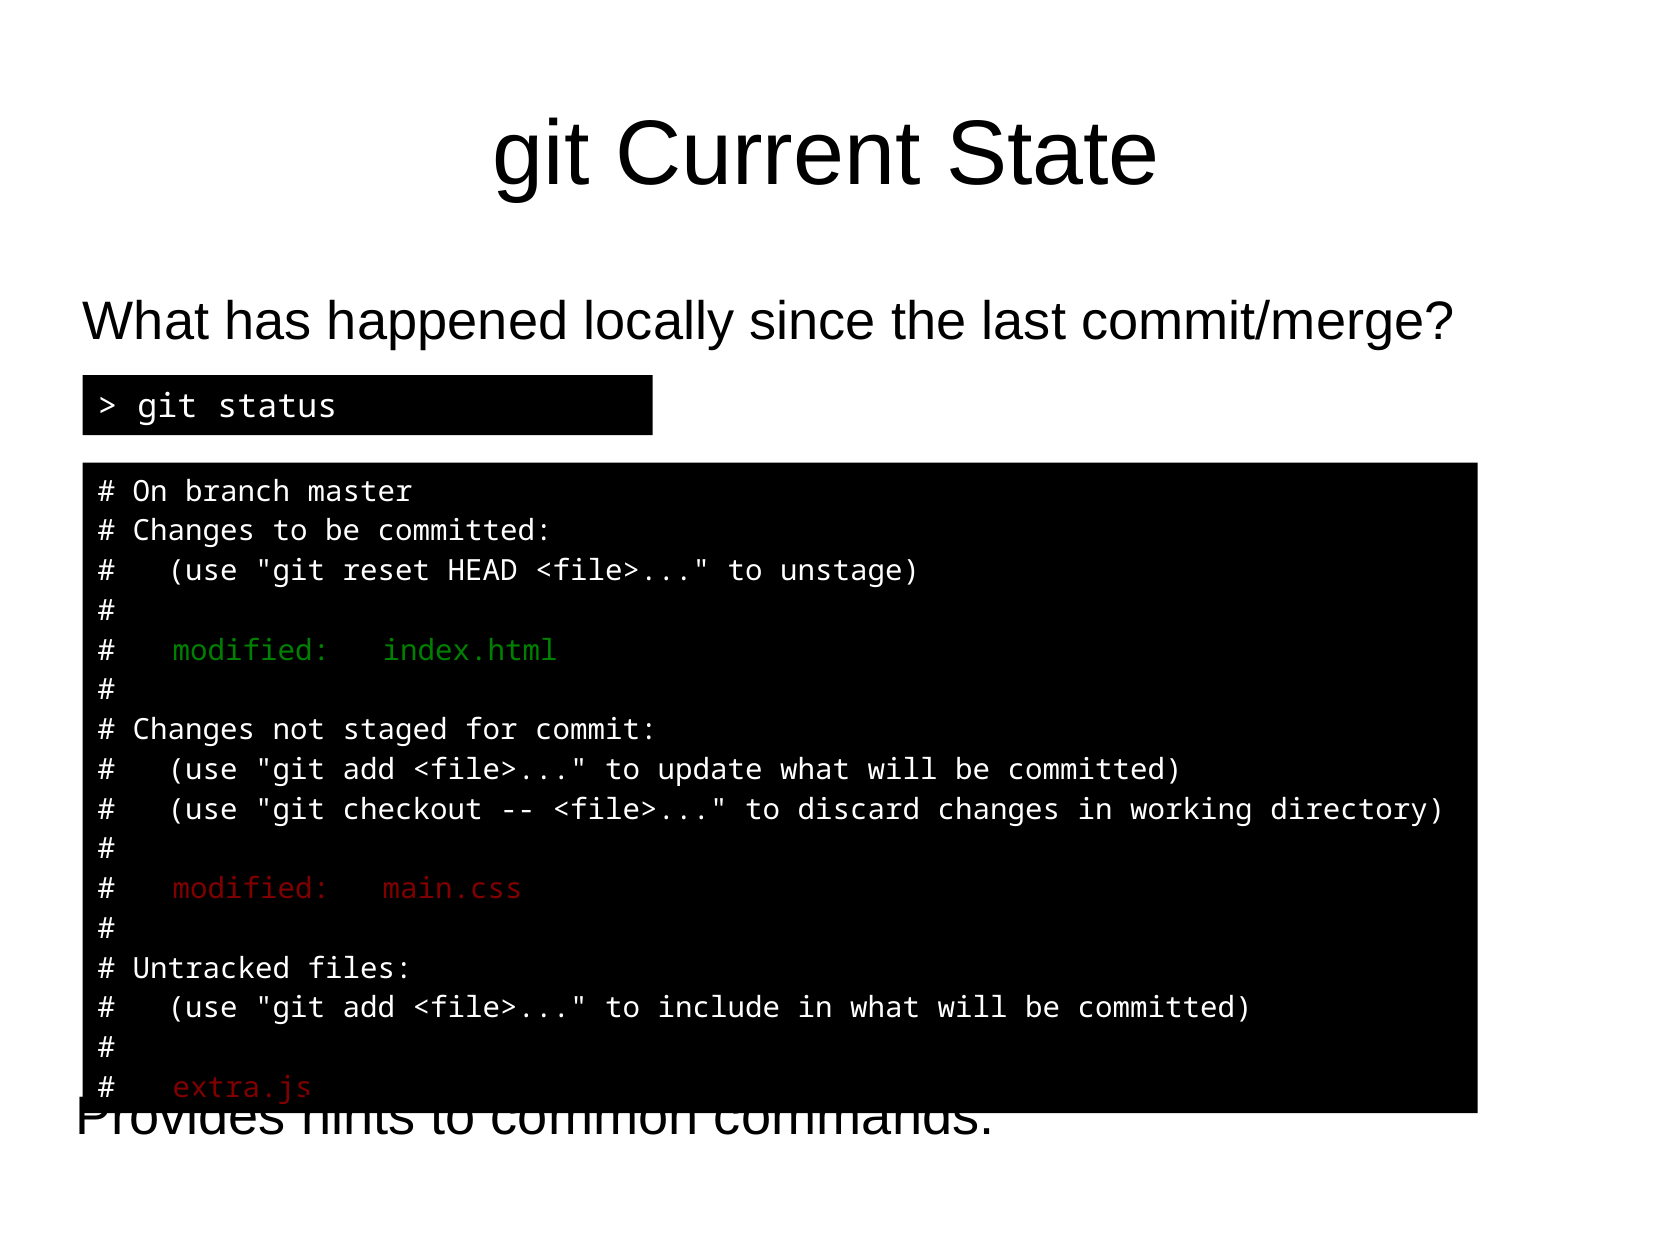

# git Current State
What has happened locally since the last commit/merge?
> git status
# On branch master
# Changes to be committed:
# (use "git reset HEAD <file>..." to unstage)
#
#	modified: index.html
#
# Changes not staged for commit:
# (use "git add <file>..." to update what will be committed)
# (use "git checkout -- <file>..." to discard changes in working directory)
#
#	modified: main.css
#
# Untracked files:
# (use "git add <file>..." to include in what will be committed)
#
#	extra.js
Provides hints to common commands.